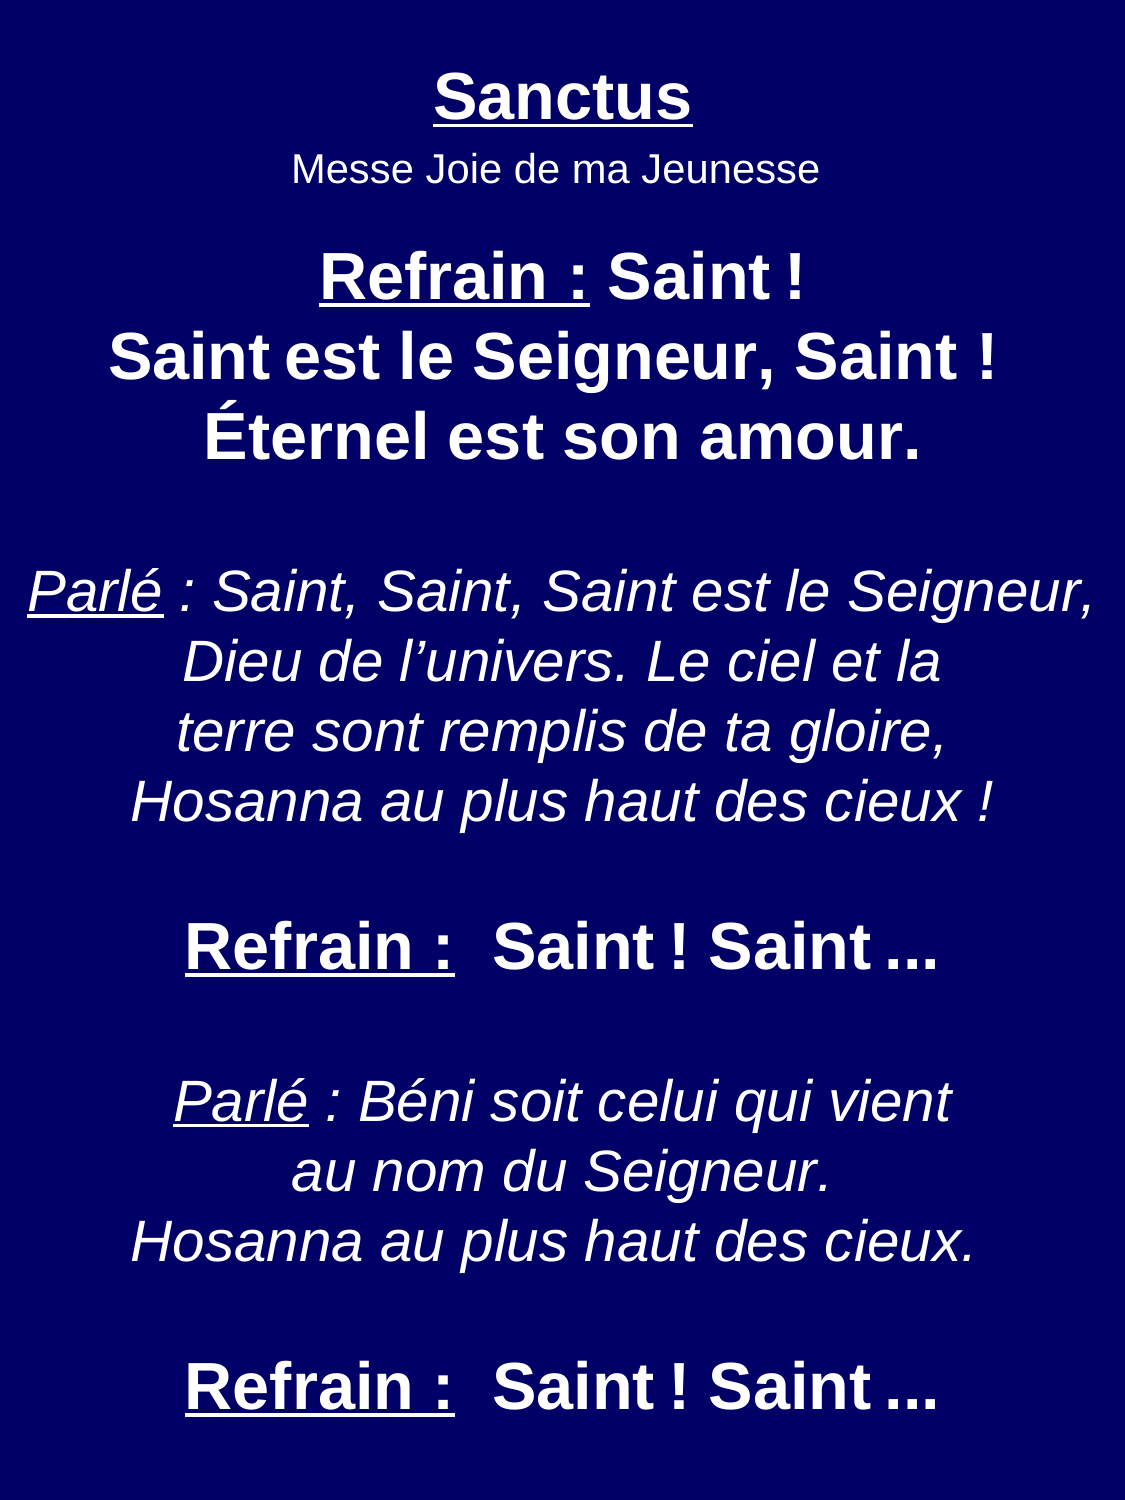

Sanctus
Messe Joie de ma Jeunesse
Refrain : Saint !
Saint est le Seigneur, Saint !
Éternel est son amour.
Parlé : Saint, Saint, Saint est le Seigneur,
Dieu de l’univers. Le ciel et la
terre sont remplis de ta gloire,
Hosanna au plus haut des cieux !
Refrain : Saint ! Saint ...
Parlé : Béni soit celui qui vient
au nom du Seigneur.
Hosanna au plus haut des cieux.
Refrain : Saint ! Saint ...